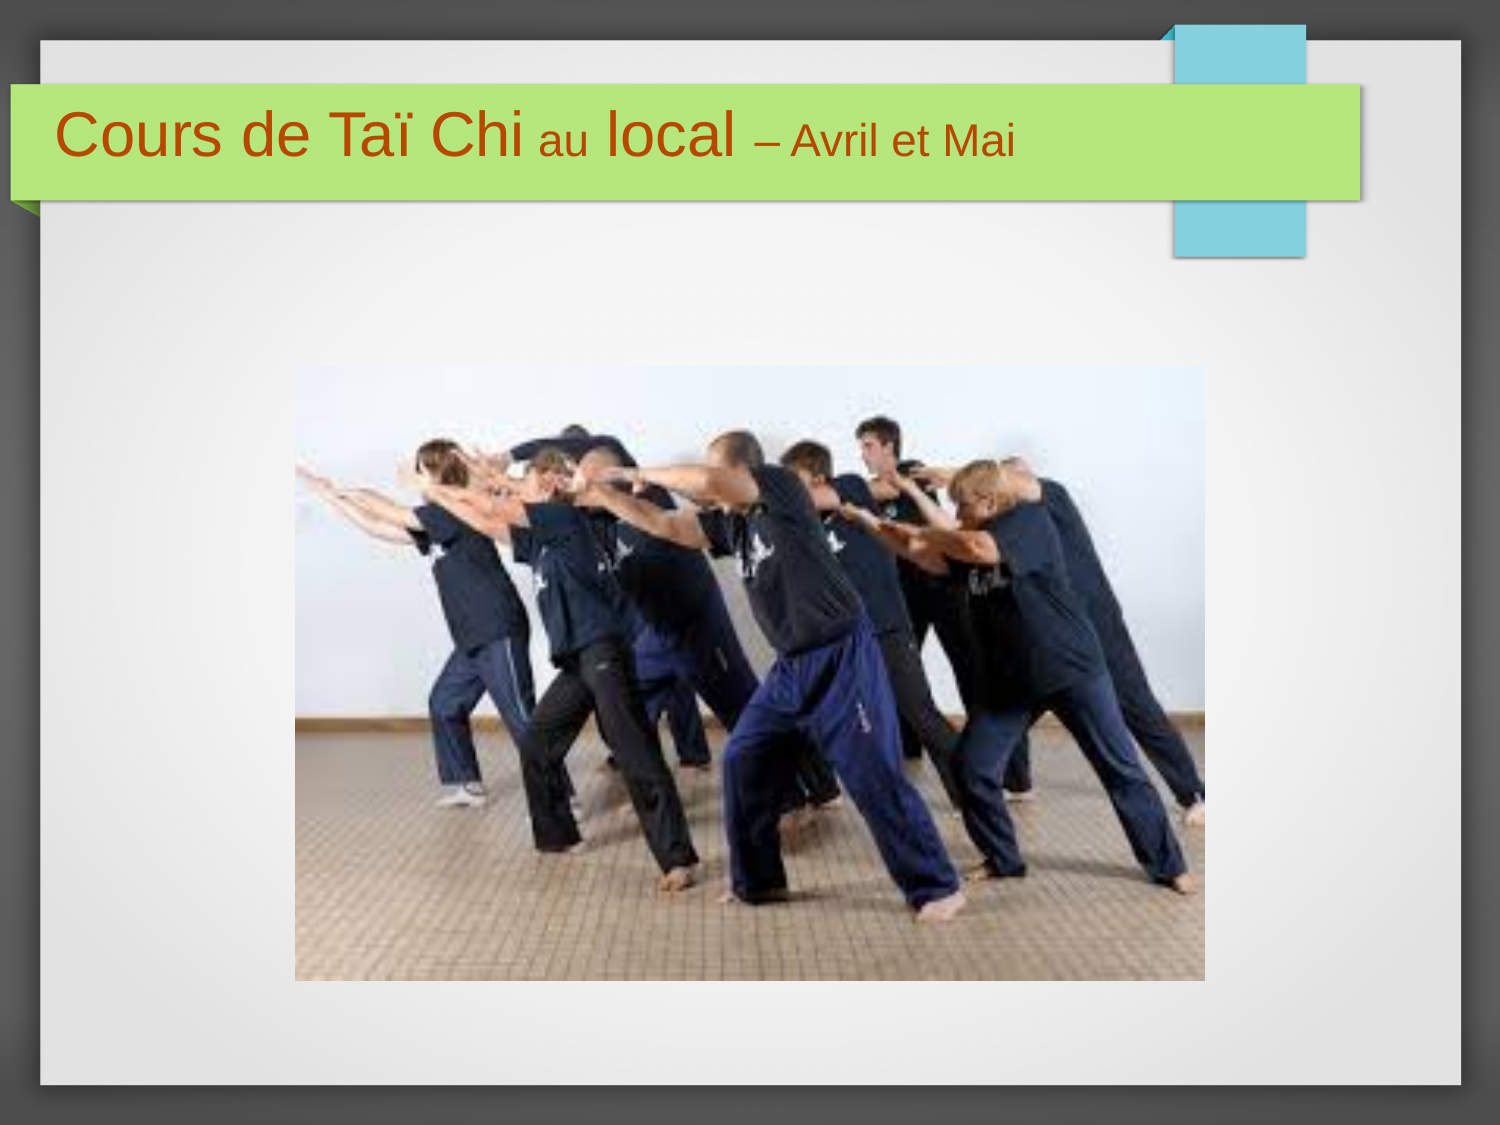

# Cours de Taï Chi au local – Avril et Mai